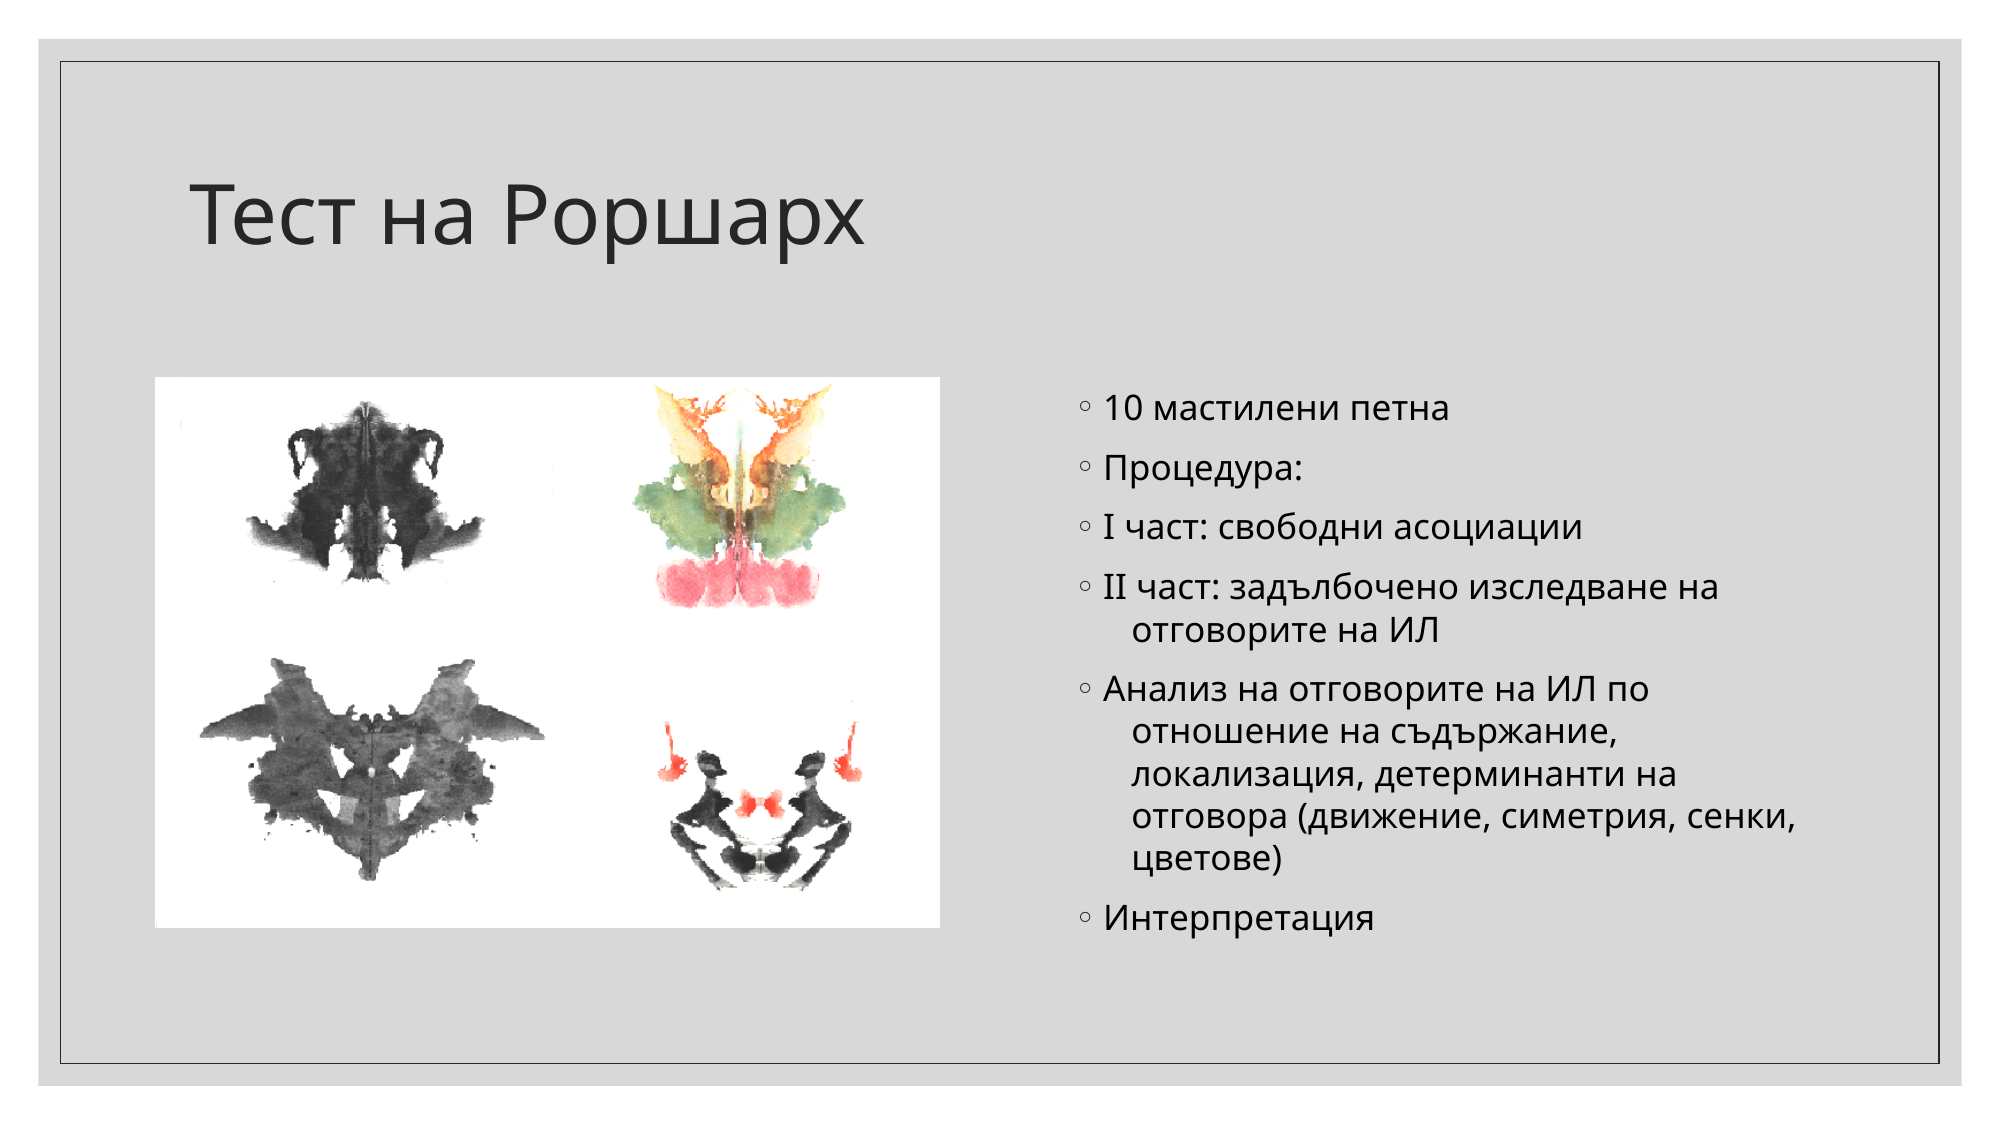

# Тест на Роршарх
10 мастилени петна
Процедура:
I част: свободни асоциации
II част: задълбочено изследване на отговорите на ИЛ
Анализ на отговорите на ИЛ по отношение на съдържание, локализация, детерминанти на отговора (движение, симетрия, сенки, цветове)
Интерпретация